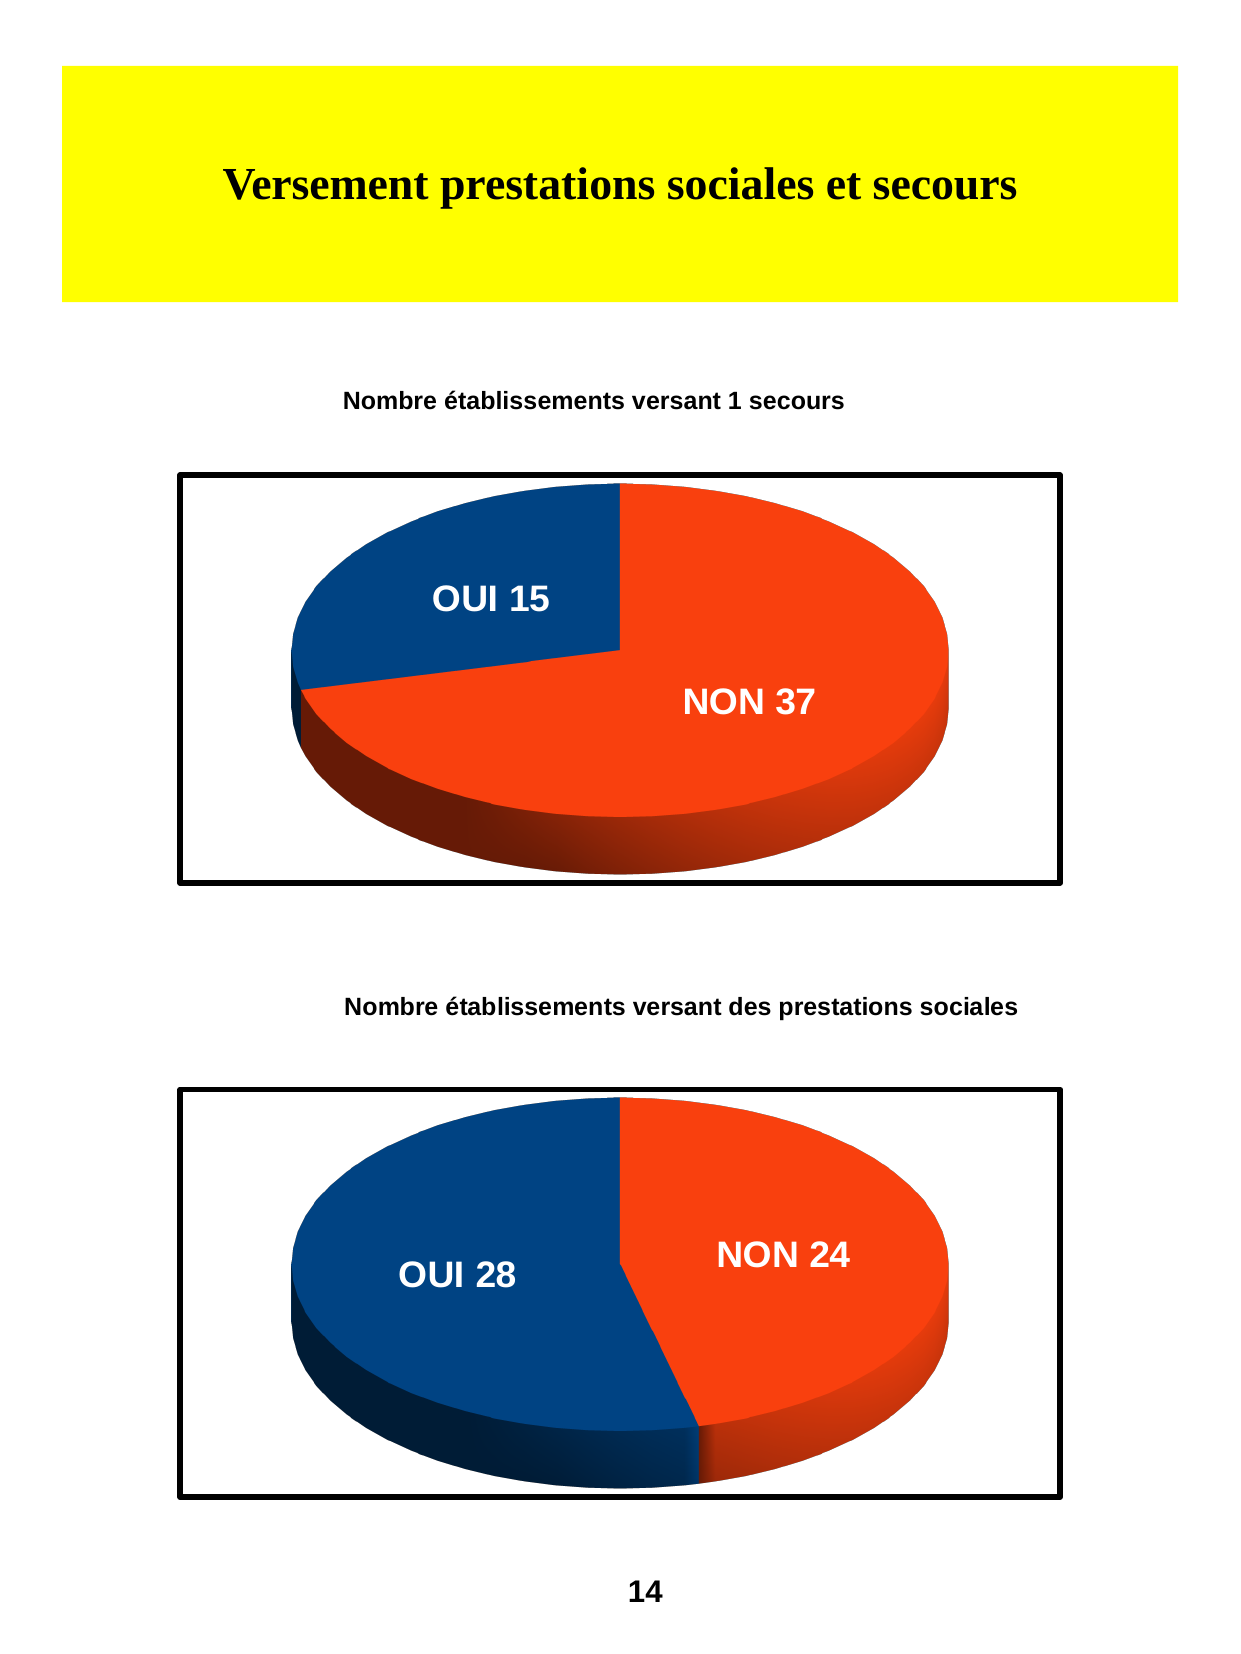

#
Versement prestations sociales et secours
 Nombre établissements versant 1 secours
[unsupported chart]
[unsupported chart]